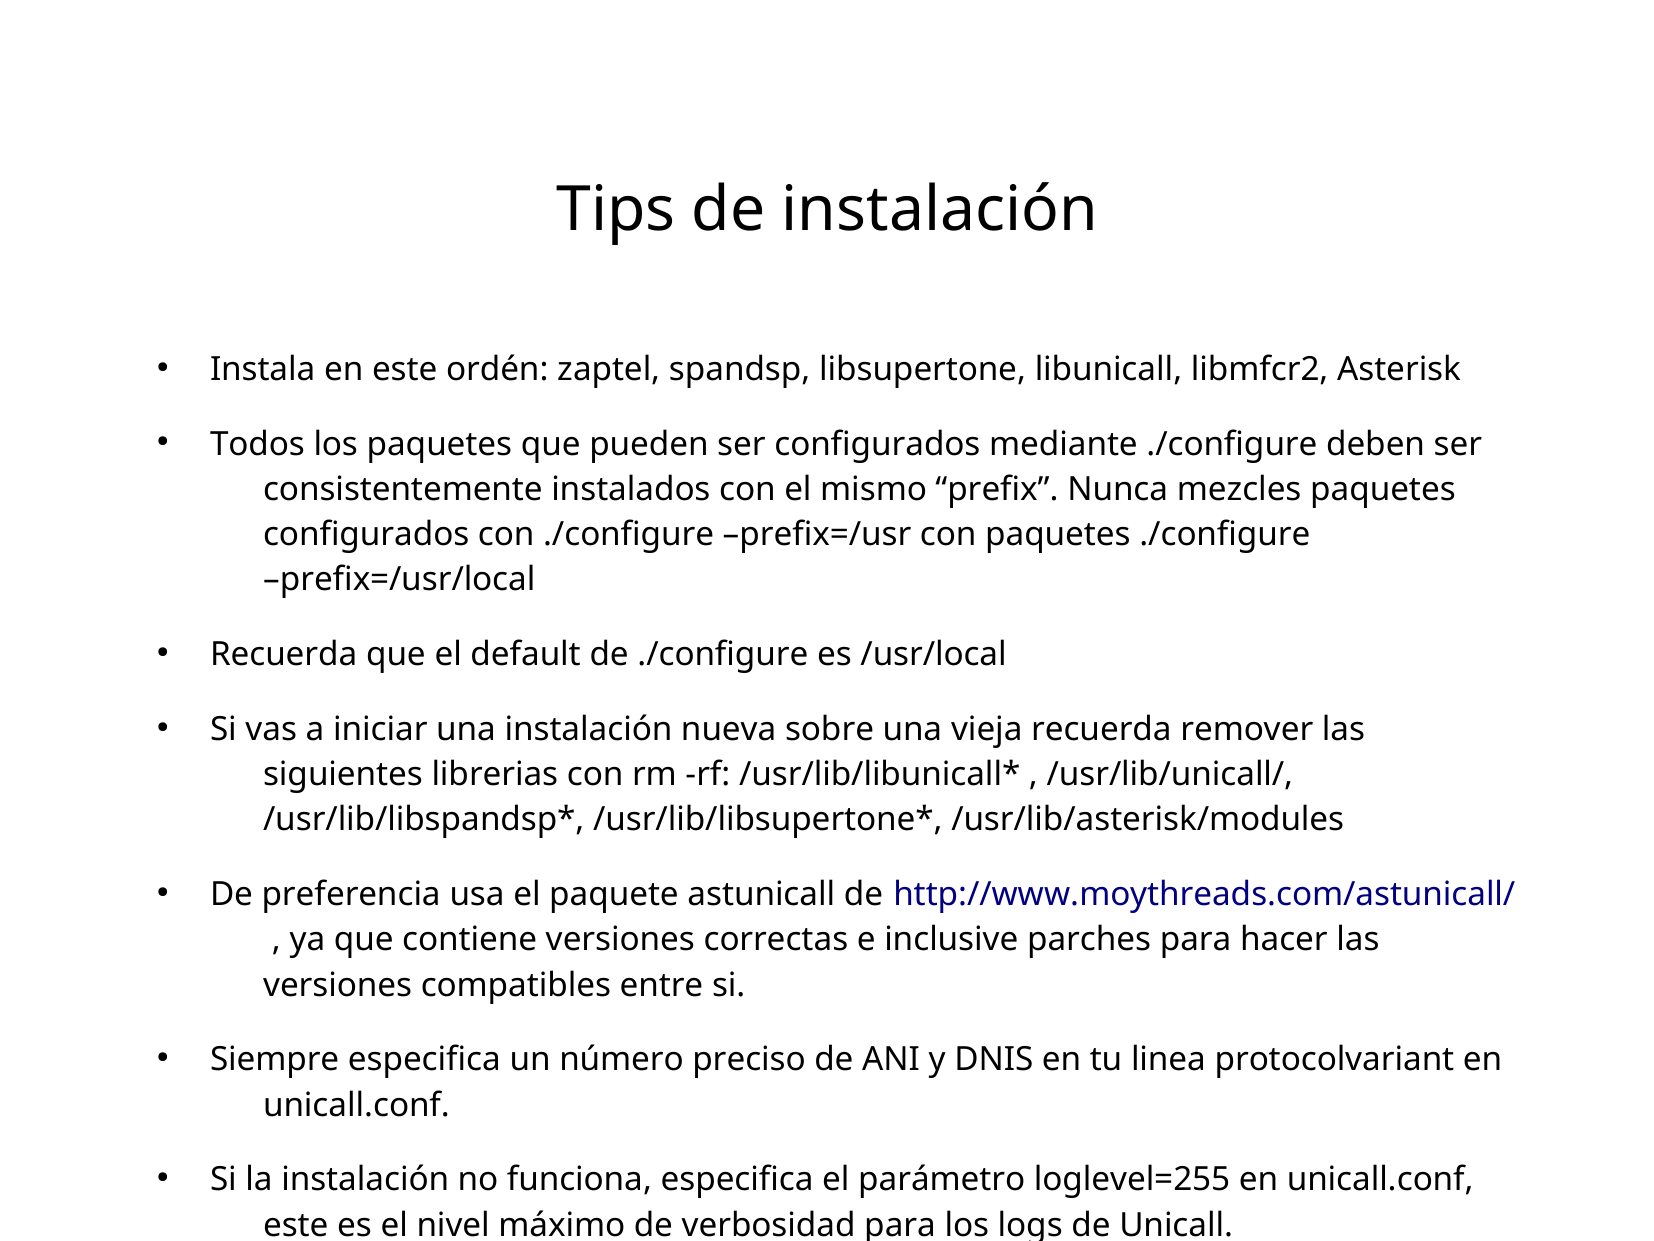

# Tips de instalación
Instala en este ordén: zaptel, spandsp, libsupertone, libunicall, libmfcr2, Asterisk
Todos los paquetes que pueden ser configurados mediante ./configure deben ser consistentemente instalados con el mismo “prefix”. Nunca mezcles paquetes configurados con ./configure –prefix=/usr con paquetes ./configure –prefix=/usr/local
Recuerda que el default de ./configure es /usr/local
Si vas a iniciar una instalación nueva sobre una vieja recuerda remover las siguientes librerias con rm -rf: /usr/lib/libunicall* , /usr/lib/unicall/, /usr/lib/libspandsp*, /usr/lib/libsupertone*, /usr/lib/asterisk/modules
De preferencia usa el paquete astunicall de http://www.moythreads.com/astunicall/ , ya que contiene versiones correctas e inclusive parches para hacer las versiones compatibles entre si.
Siempre especifica un número preciso de ANI y DNIS en tu linea protocolvariant en unicall.conf.
Si la instalación no funciona, especifica el parámetro loglevel=255 en unicall.conf, este es el nivel máximo de verbosidad para los logs de Unicall.